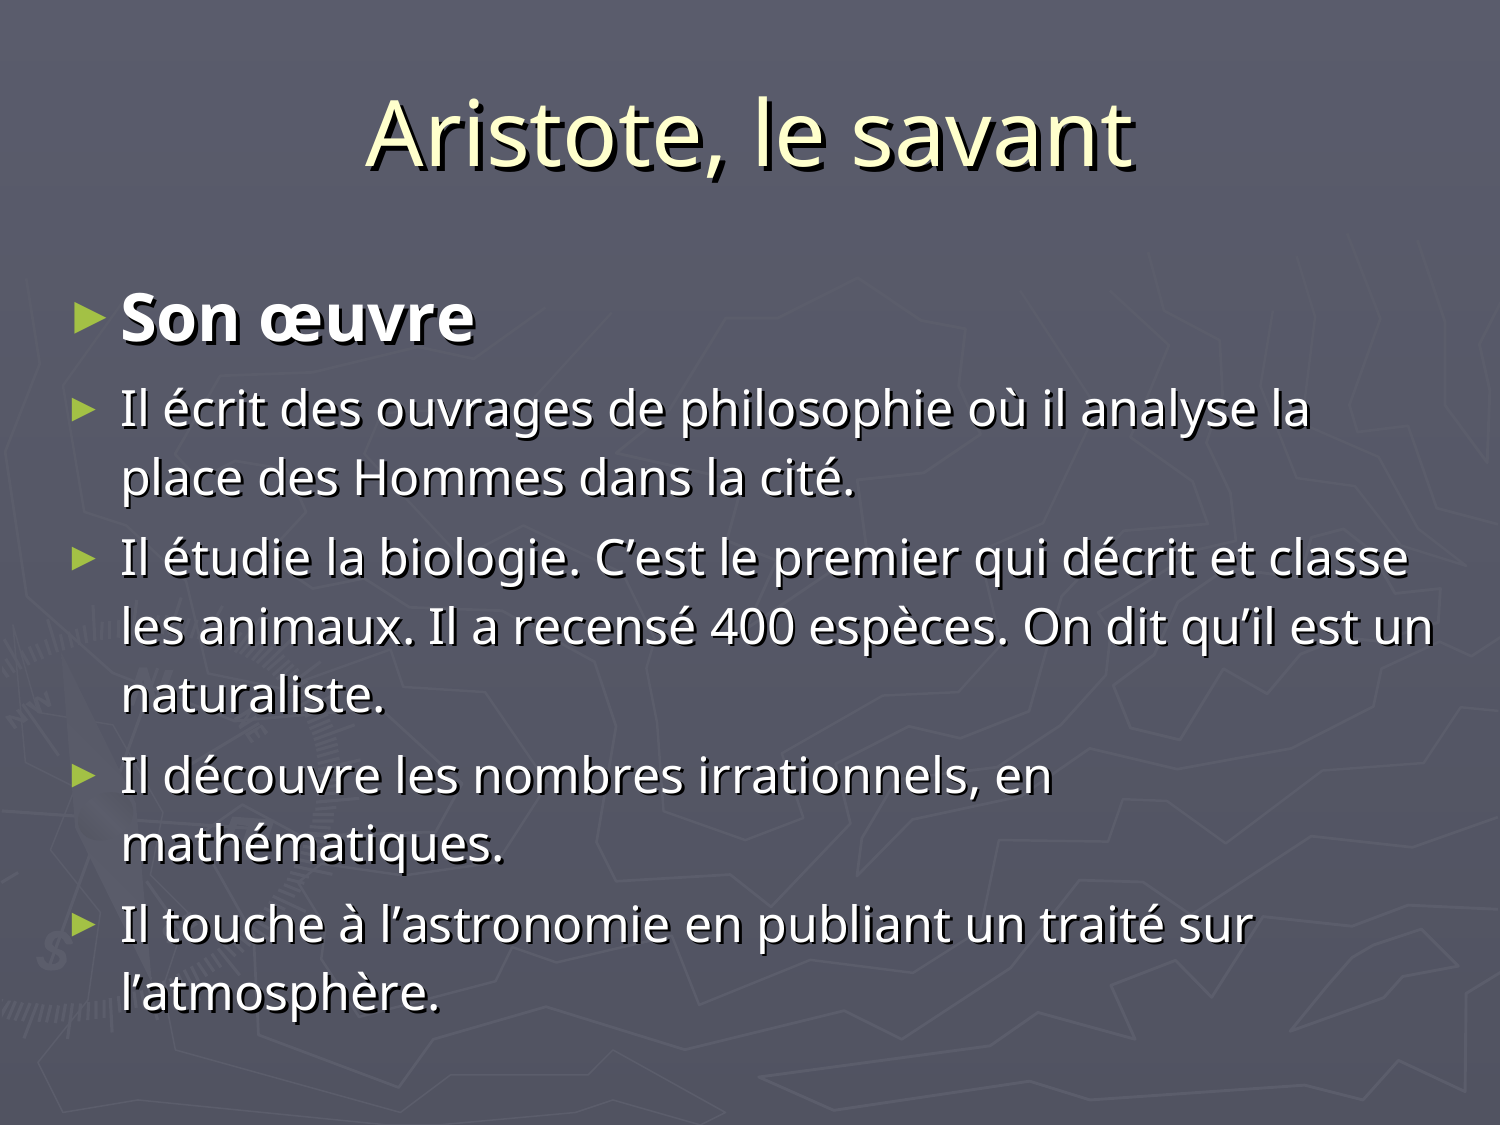

# Aristote, le savant
Son œuvre
Il écrit des ouvrages de philosophie où il analyse la place des Hommes dans la cité.
Il étudie la biologie. C’est le premier qui décrit et classe les animaux. Il a recensé 400 espèces. On dit qu’il est un naturaliste.
Il découvre les nombres irrationnels, en mathématiques.
Il touche à l’astronomie en publiant un traité sur l’atmosphère.